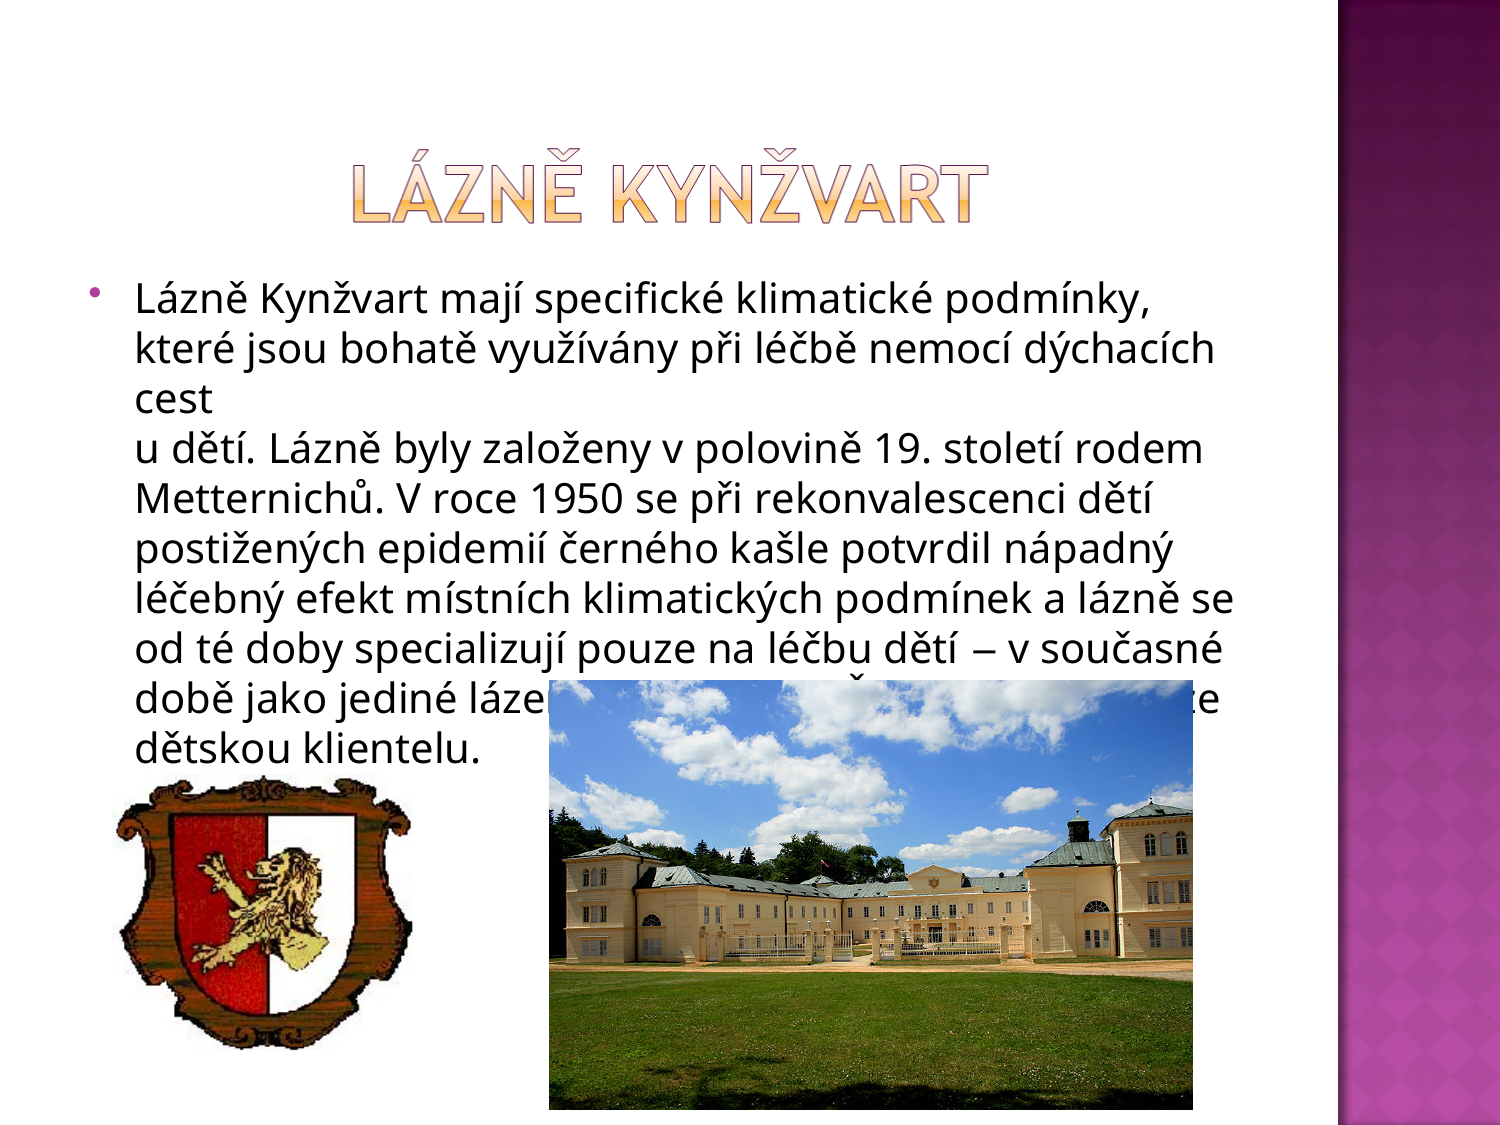

# Lázně Kynžvart mají specifické klimatické podmínky, které jsou bohatě využívány při léčbě nemocí dýchacích cest u dětí. Lázně byly založeny v polovině 19. století rodem Metternichů. V roce 1950 se při rekonvalescenci dětí postižených epidemií černého kašle potvrdil nápadný léčebný efekt místních klimatických podmínek a lázně se od té doby specializují pouze na léčbu dětí − v současné době jako jediné lázeňské zařízení v ČR, které má pouze dětskou klientelu.